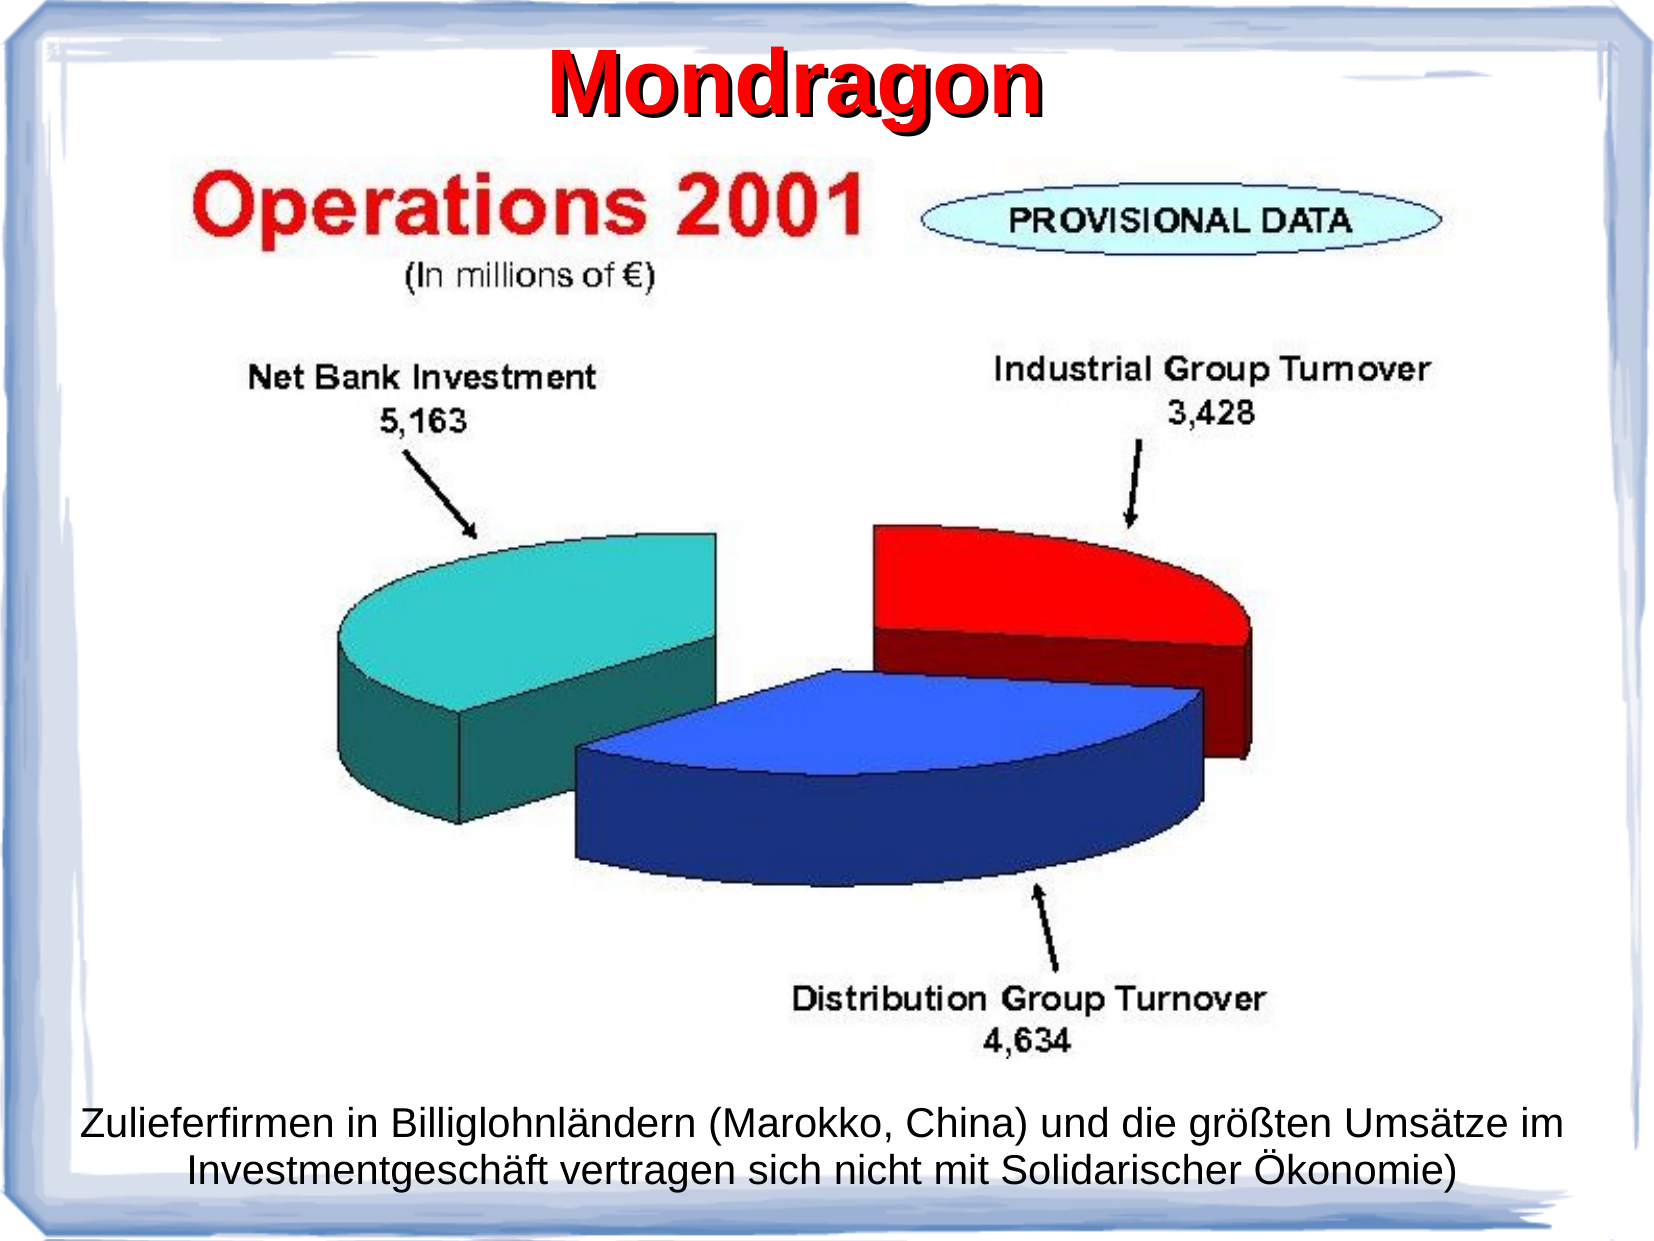

Mondragon
Zulieferfirmen in Billiglohnländern (Marokko, China) und die größten Umsätze im
Investmentgeschäft vertragen sich nicht mit Solidarischer Ökonomie)